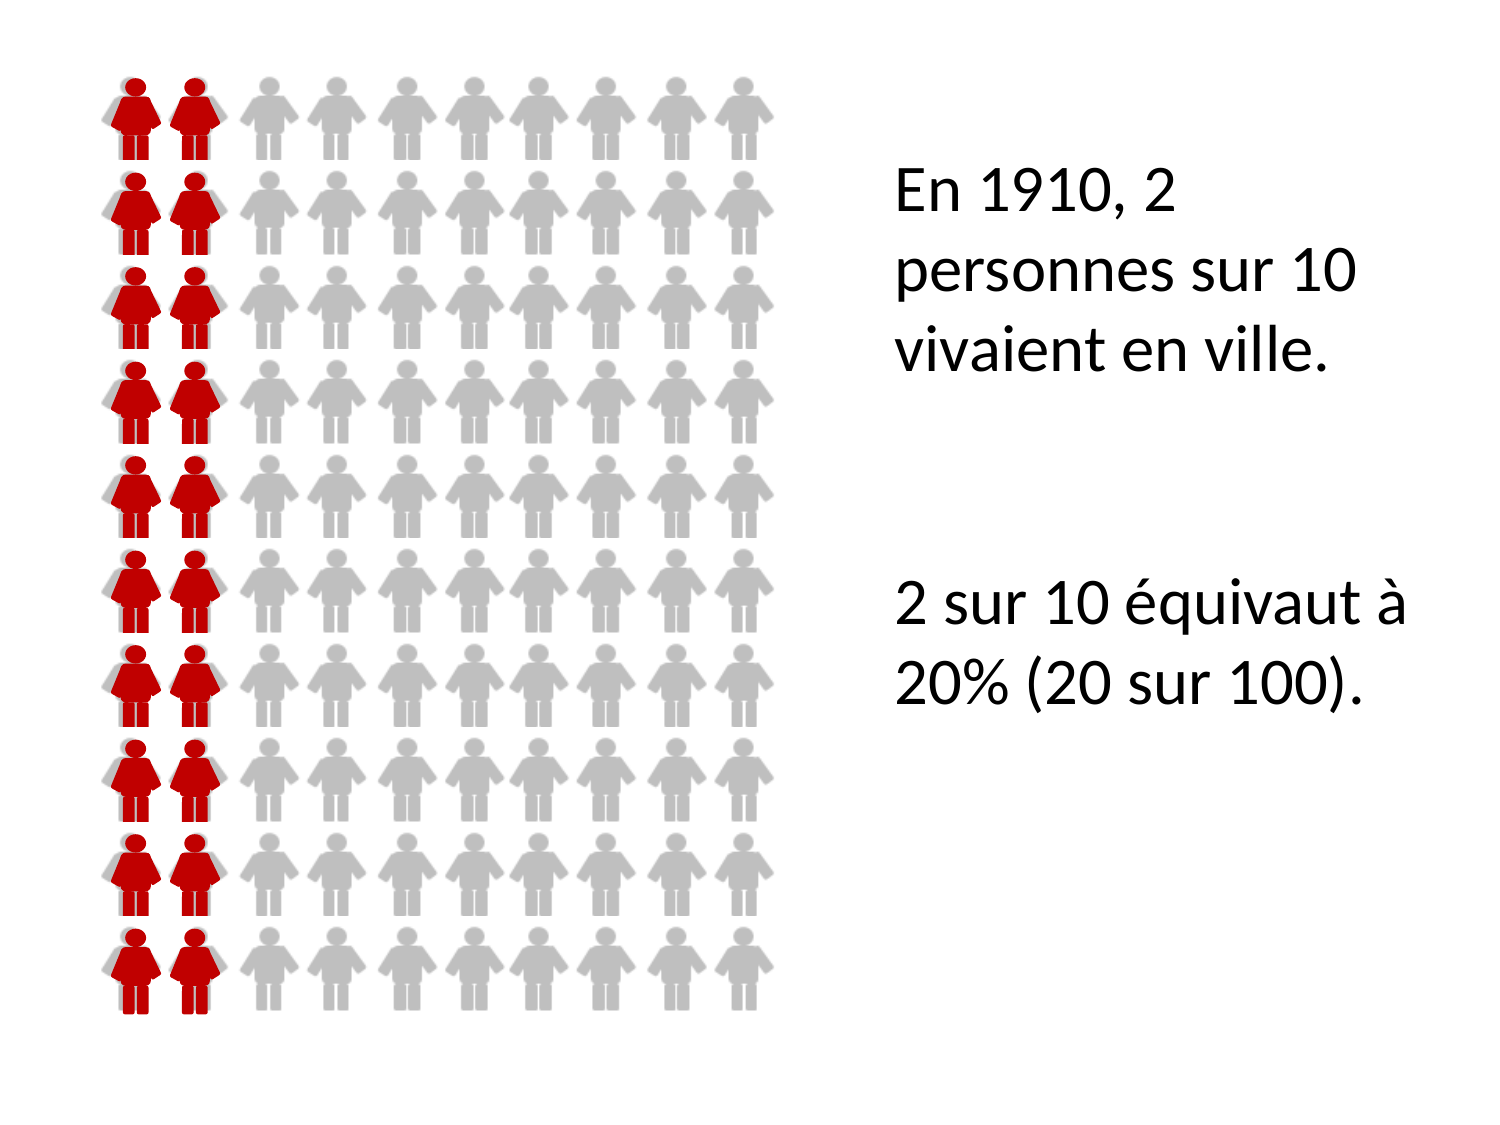

En 1910, 2 personnes sur 10 vivaient en ville.
2 sur 10 équivaut à 20% (20 sur 100).